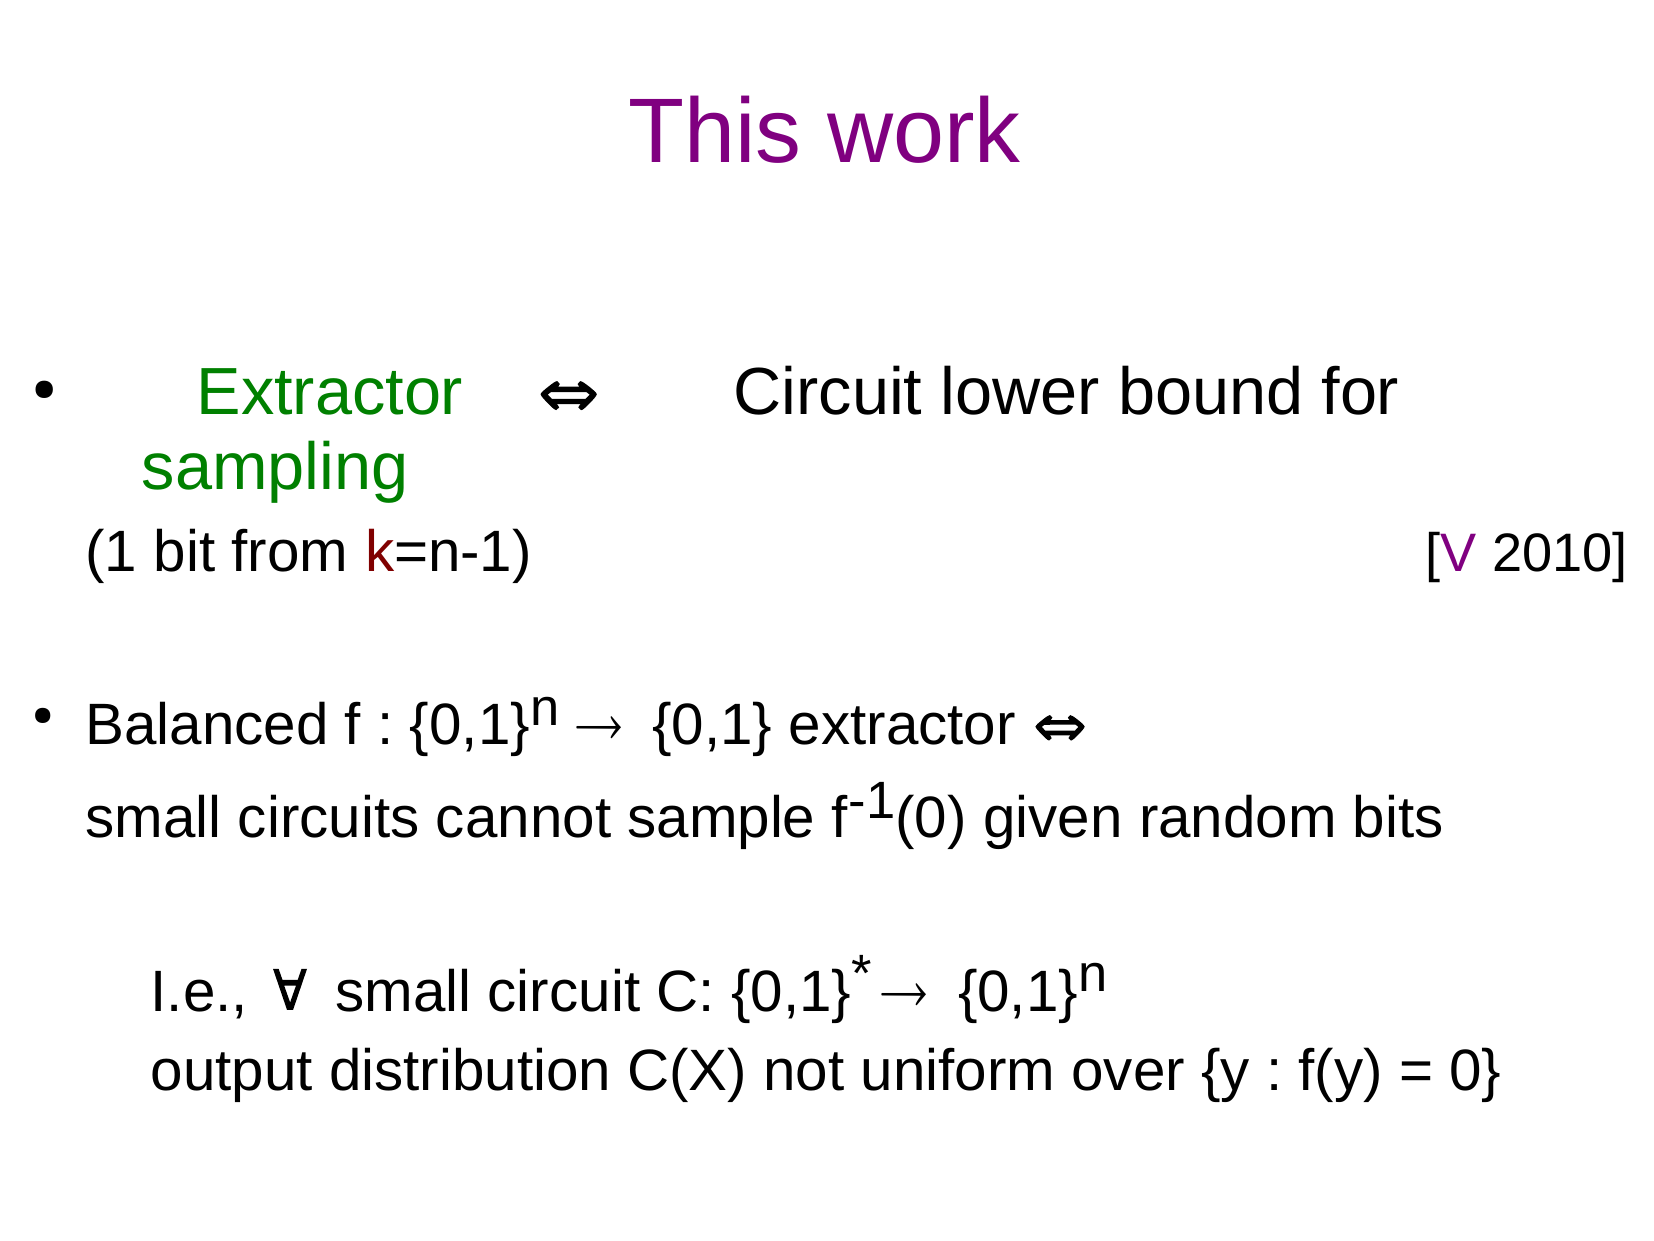

This work
# Extractor  Circuit lower bound for sampling
(1 bit from k=n-1) [V 2010]
Balanced f : {0,1}n  {0,1} extractor 
small circuits cannot sample f-1(0) given random bits
 I.e.,  small circuit C: {0,1}*  {0,1}n
 output distribution C(X) not uniform over {y : f(y) = 0}